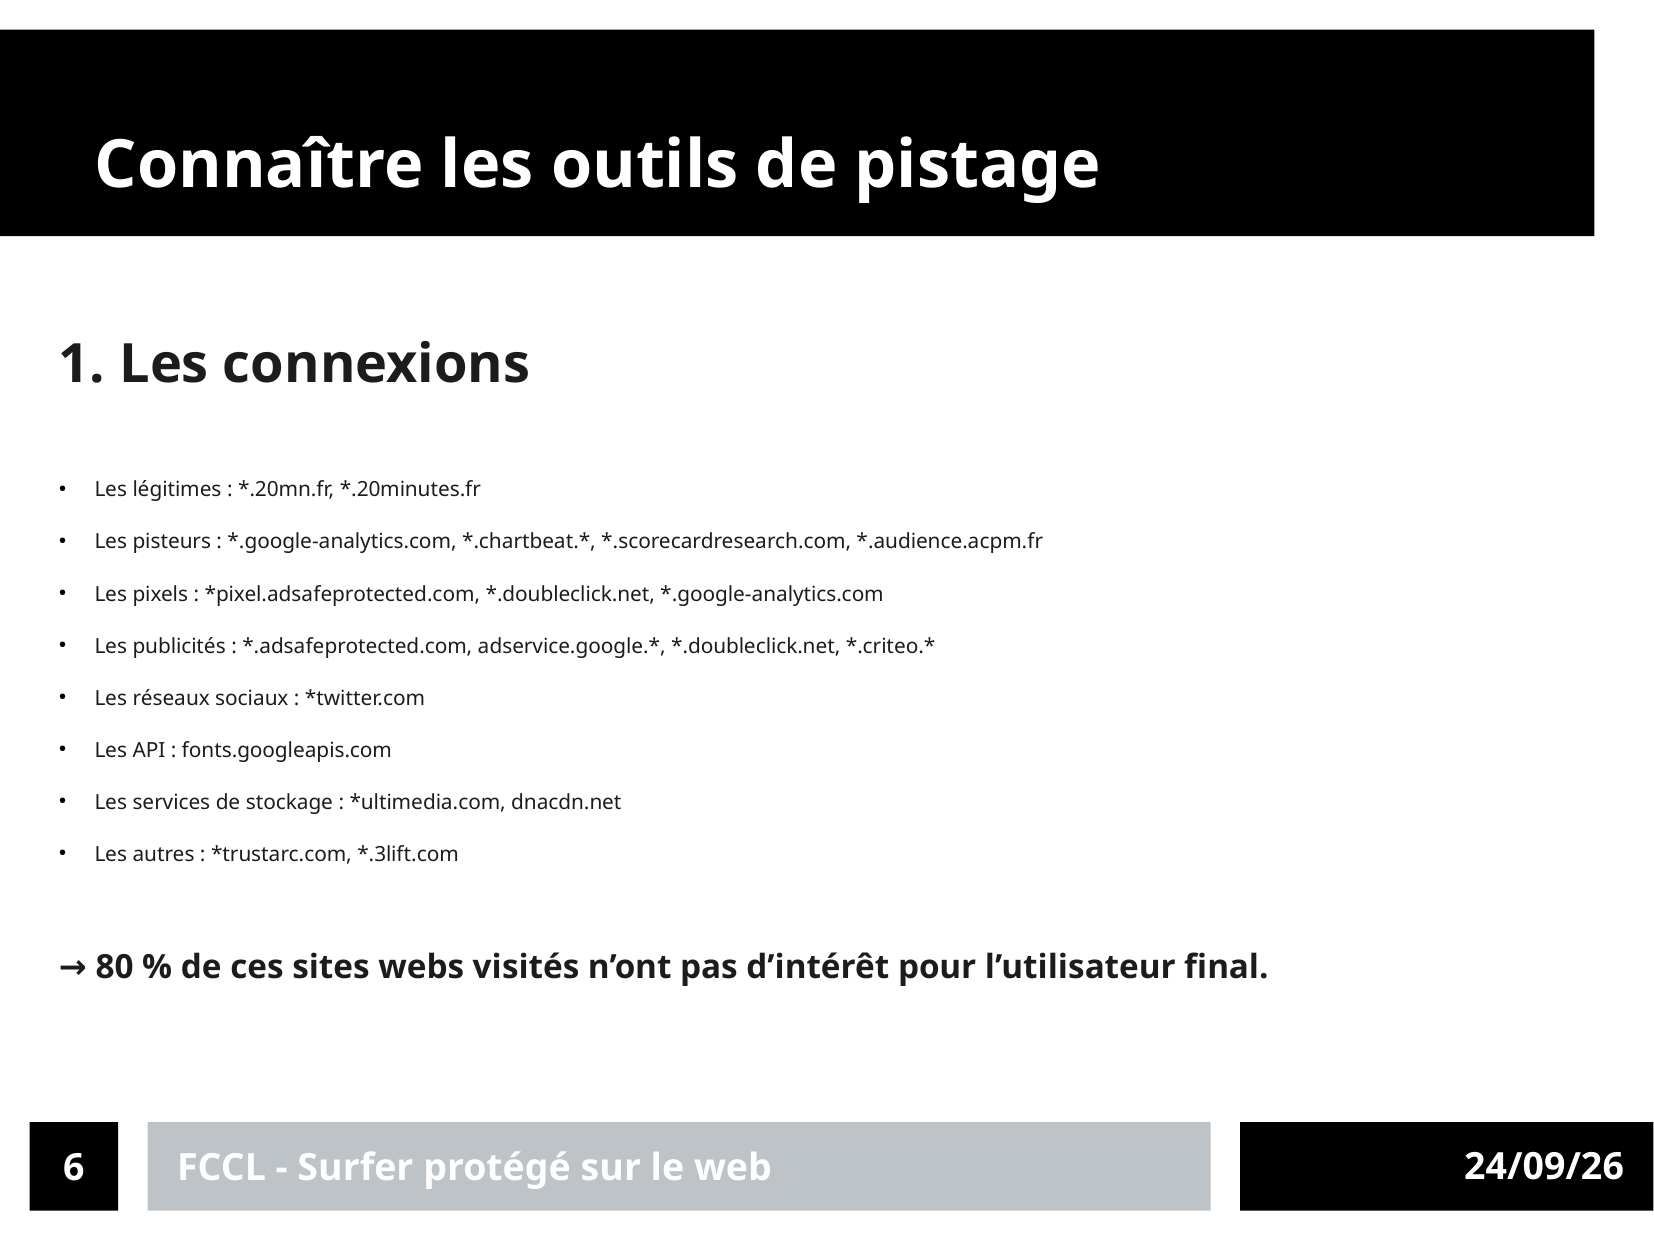

# Connaître les outils de pistage
1. Les connexions
Les légitimes : *.20mn.fr, *.20minutes.fr
Les pisteurs : *.google-analytics.com, *.chartbeat.*, *.scorecardresearch.com, *.audience.acpm.fr
Les pixels : *pixel.adsafeprotected.com, *.doubleclick.net, *.google-analytics.com
Les publicités : *.adsafeprotected.com, adservice.google.*, *.doubleclick.net, *.criteo.*
Les réseaux sociaux : *twitter.com
Les API : fonts.googleapis.com
Les services de stockage : *ultimedia.com, dnacdn.net
Les autres : *trustarc.com, *.3lift.com
→ 80 % de ces sites webs visités n’ont pas d’intérêt pour l’utilisateur final.
6
FCCL - Surfer protégé sur le web